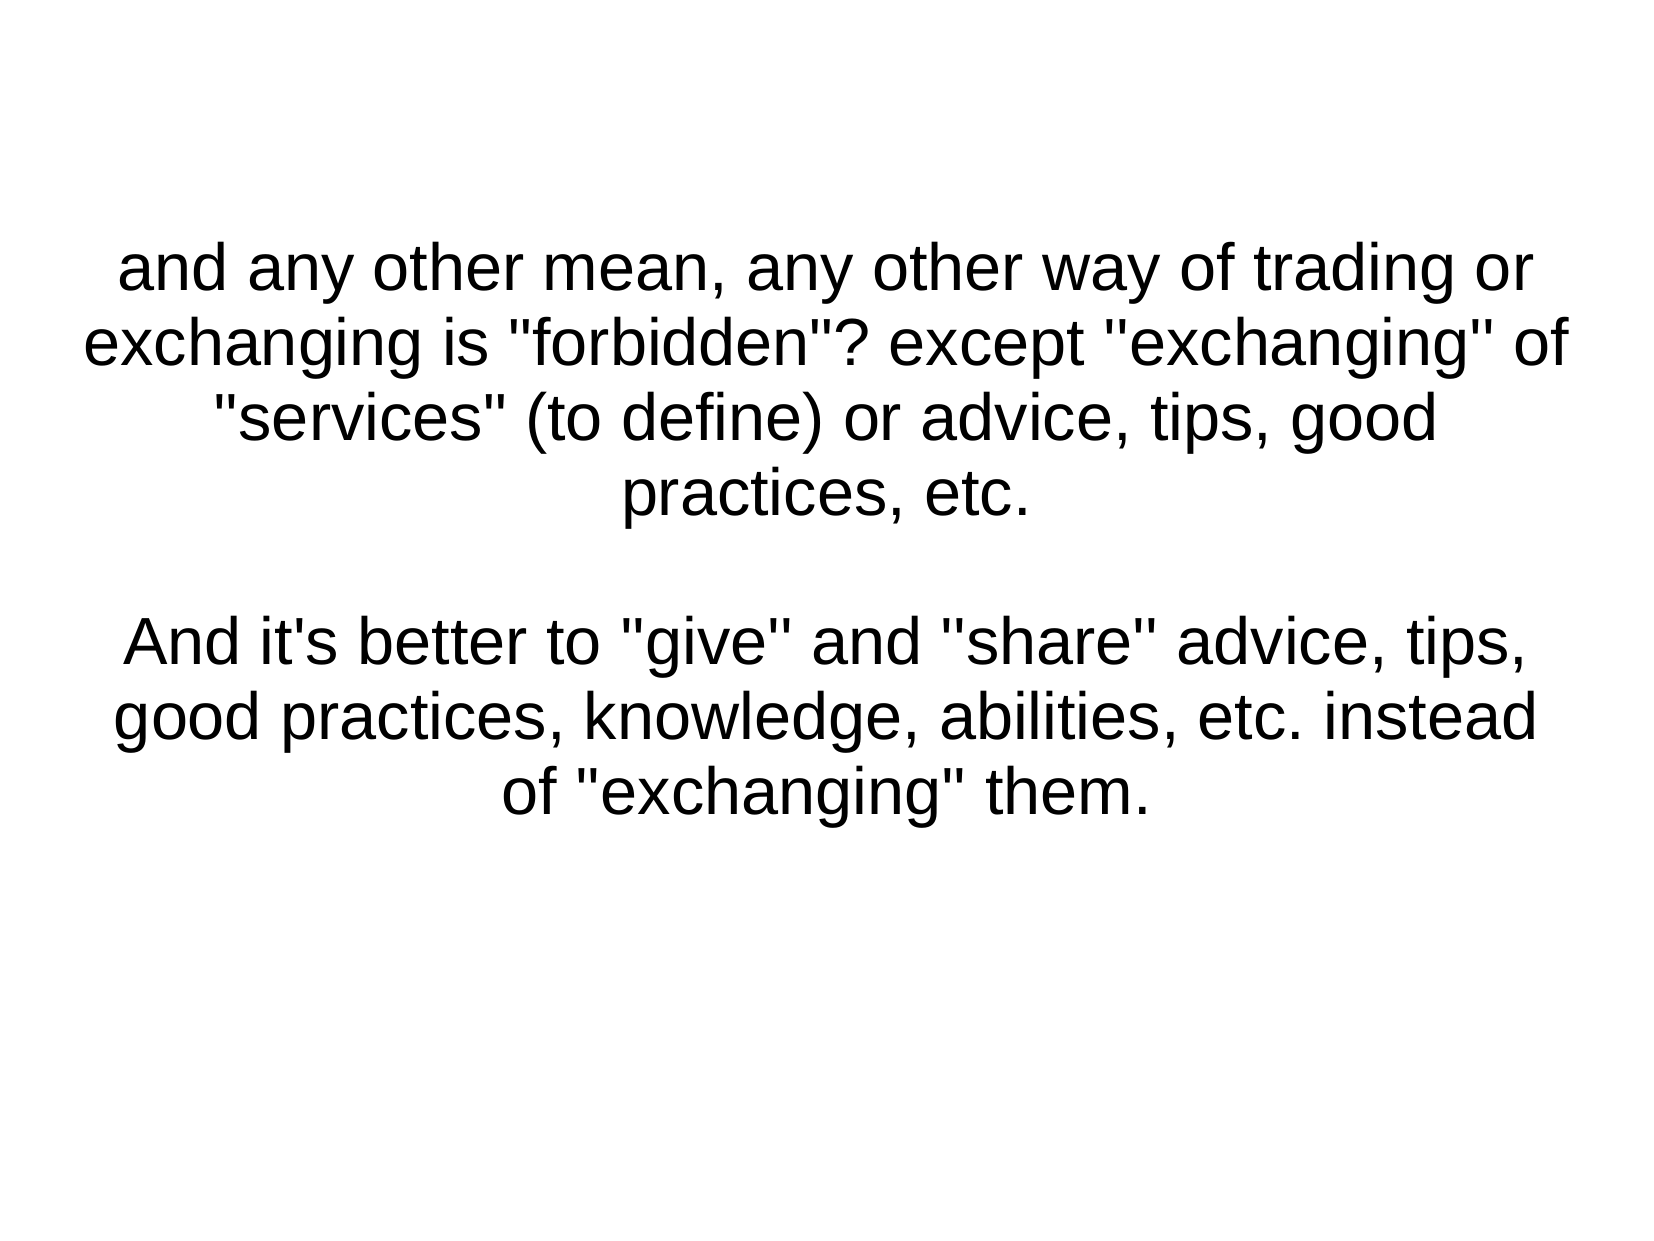

# and any other mean, any other way of trading or exchanging is "forbidden"? except ''exchanging'' of ''services" (to define) or advice, tips, good practices, etc.
And it's better to ''give'' and ''share'' advice, tips, good practices, knowledge, abilities, etc. instead of ''exchanging'' them.